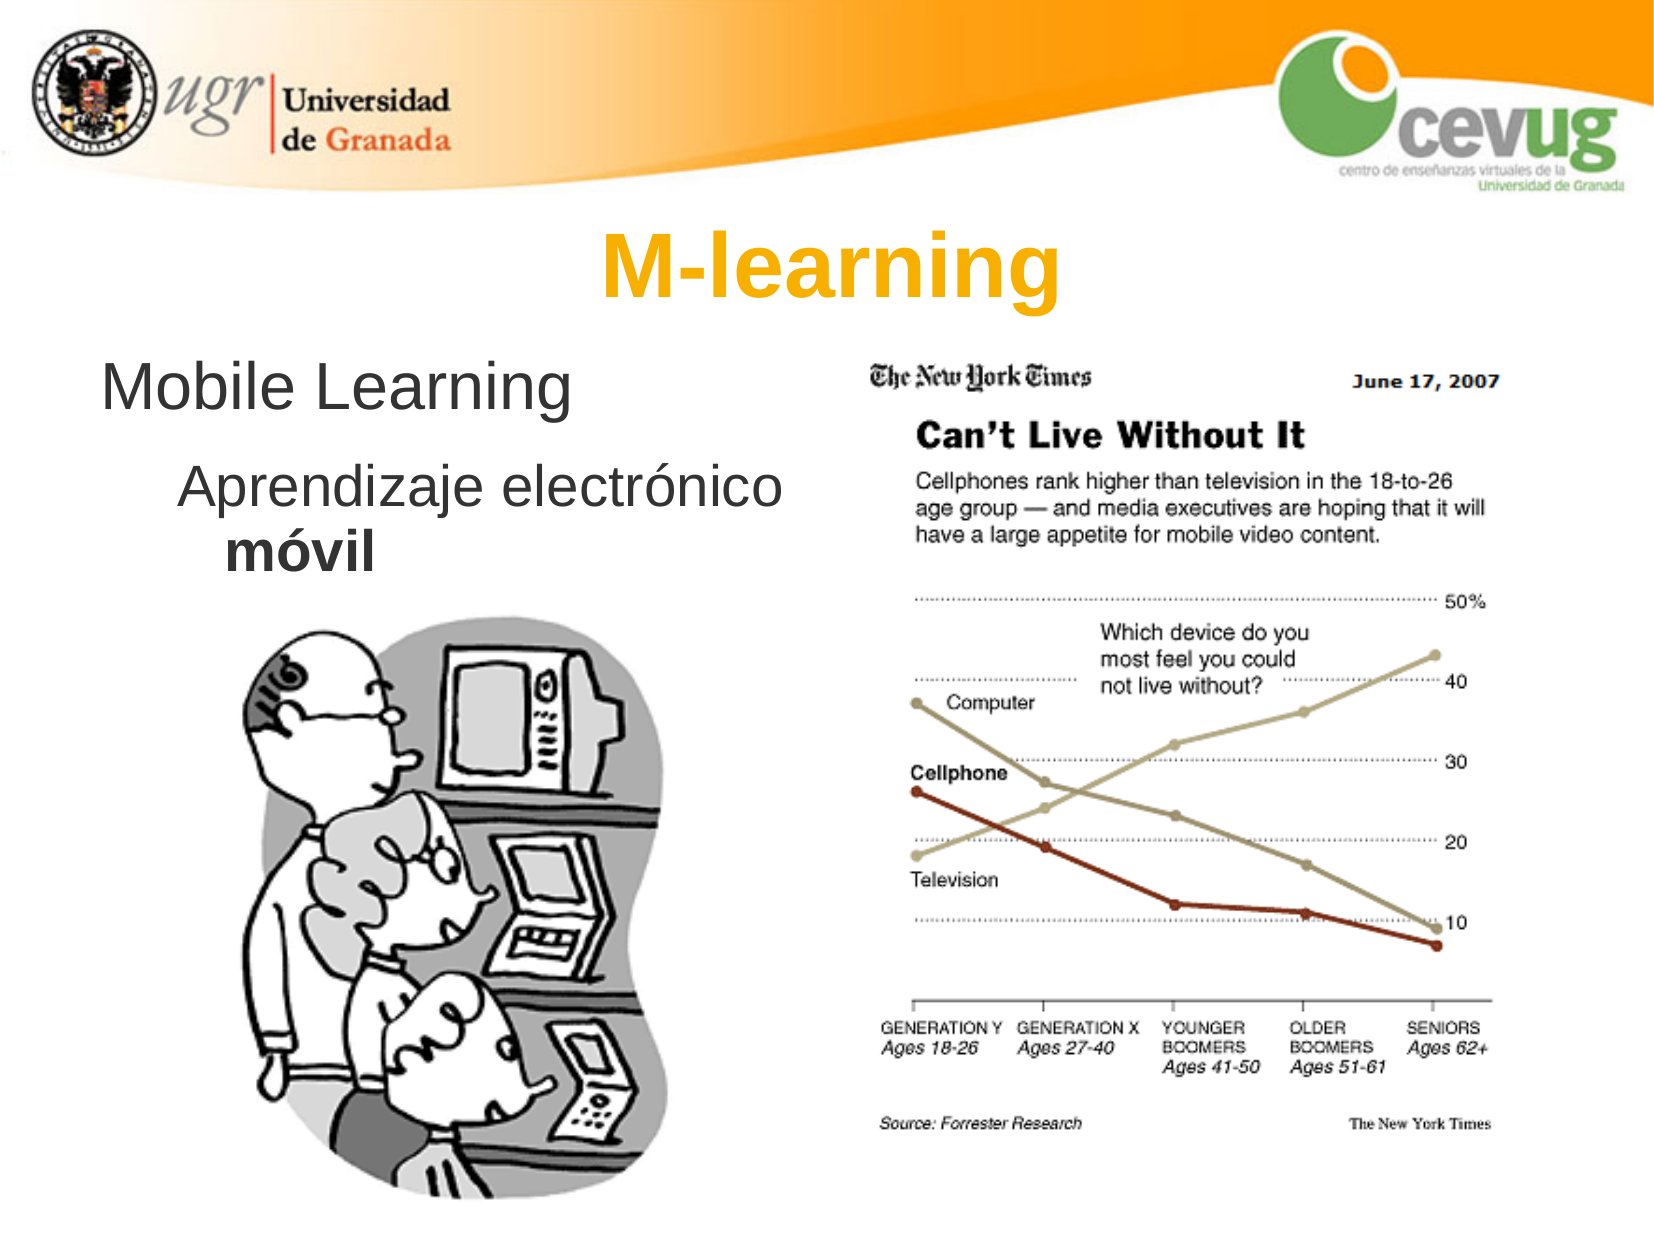

# M-learning
Mobile Learning
Aprendizaje electrónico móvil